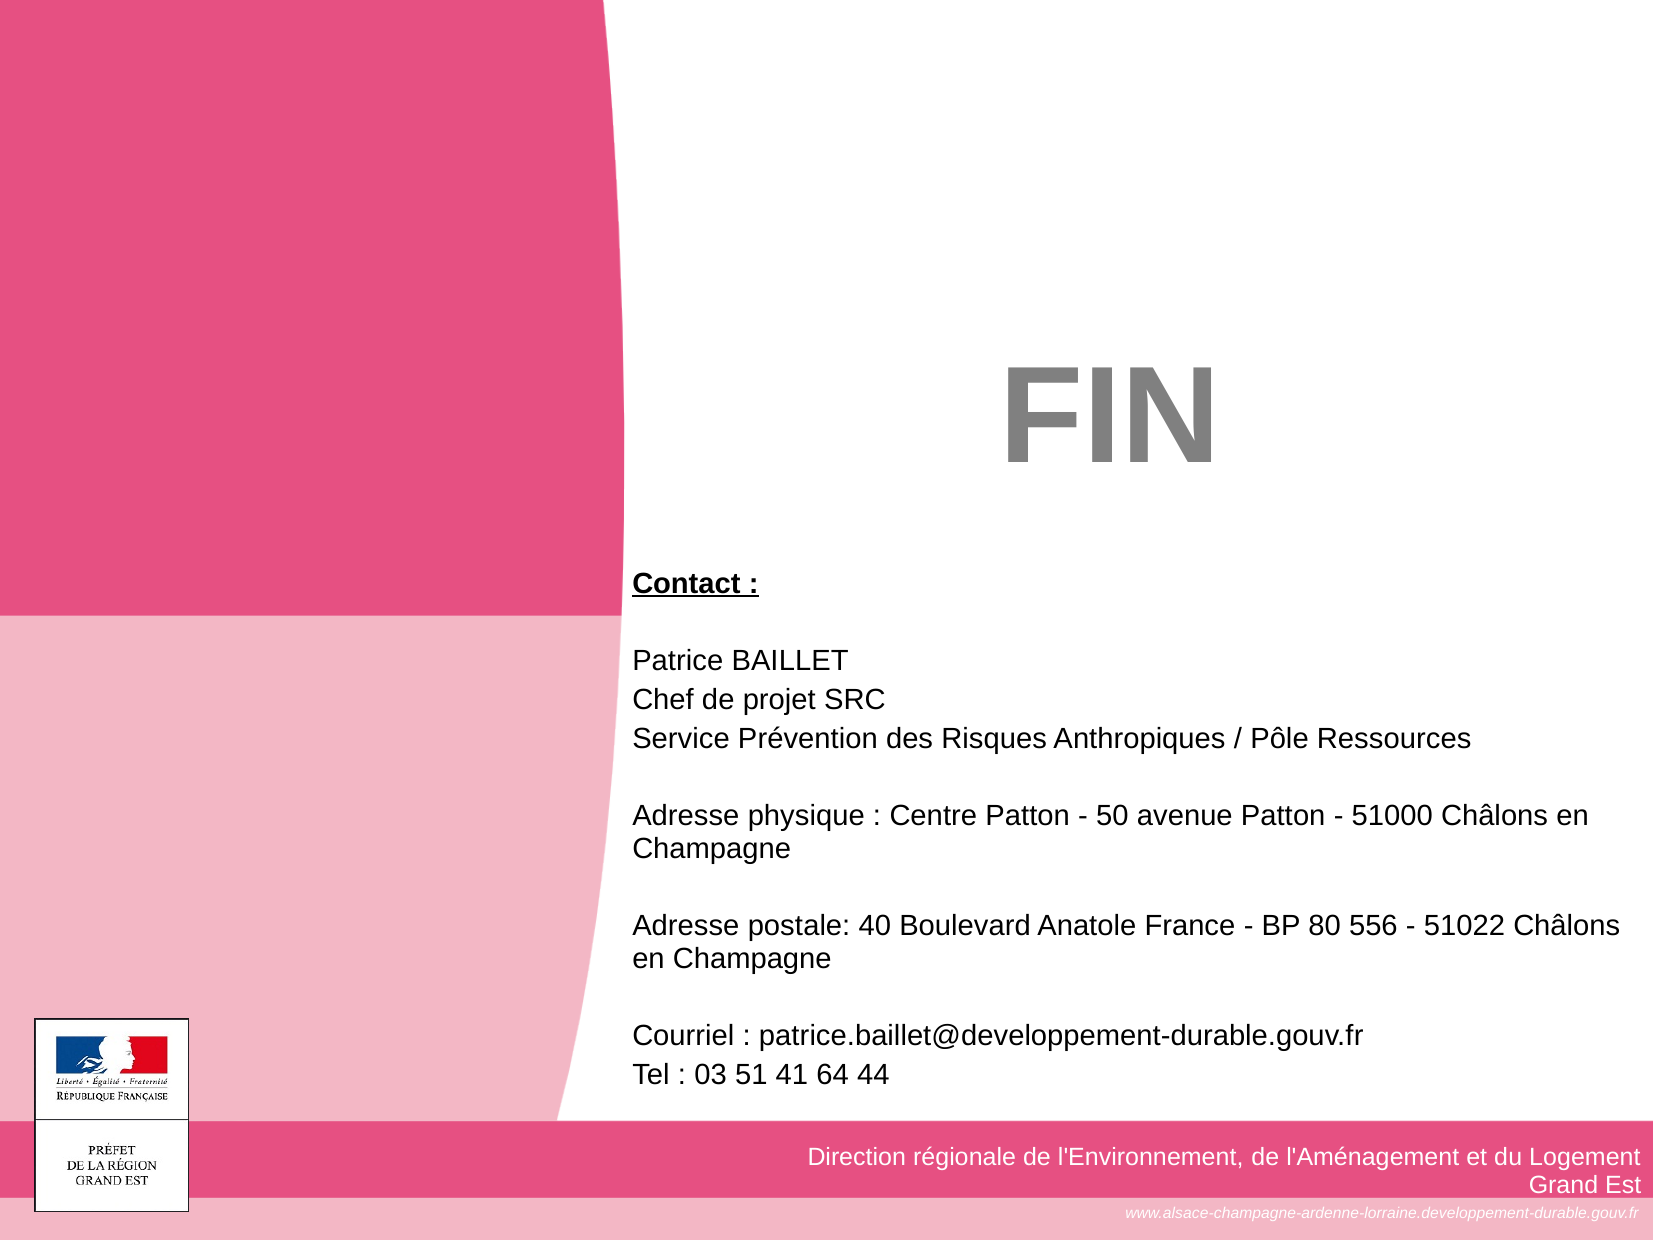

FIN
Contact :
Patrice BAILLET
Chef de projet SRC
Service Prévention des Risques Anthropiques / Pôle Ressources
Adresse physique : Centre Patton - 50 avenue Patton - 51000 Châlons en Champagne
Adresse postale: 40 Boulevard Anatole France - BP 80 556 - 51022 Châlons en Champagne
Courriel : patrice.baillet@developpement-durable.gouv.fr
Tel : 03 51 41 64 44